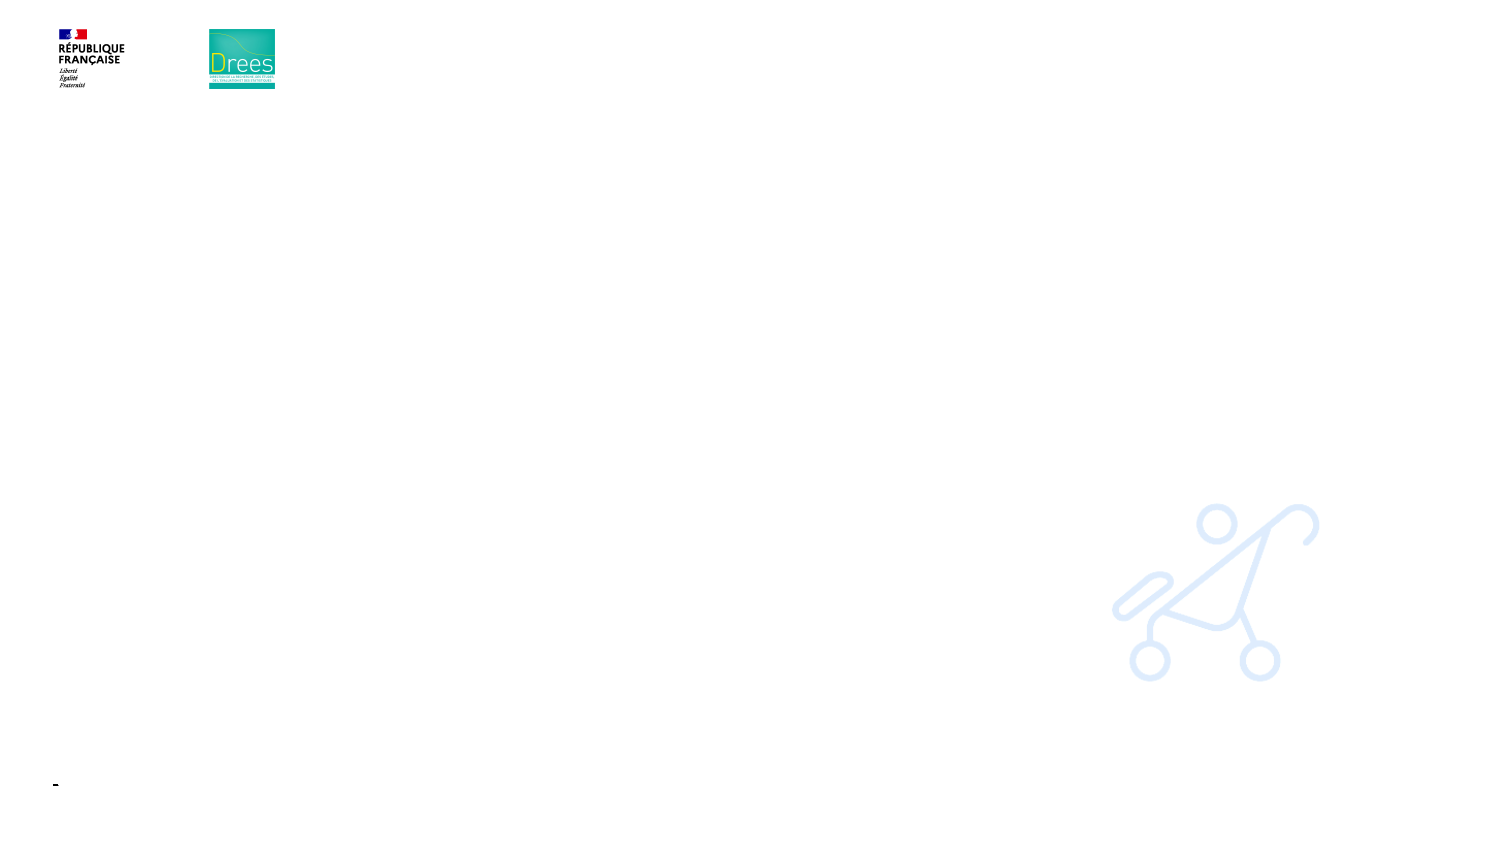

# L’enfance des inégalités sociales de santé
21